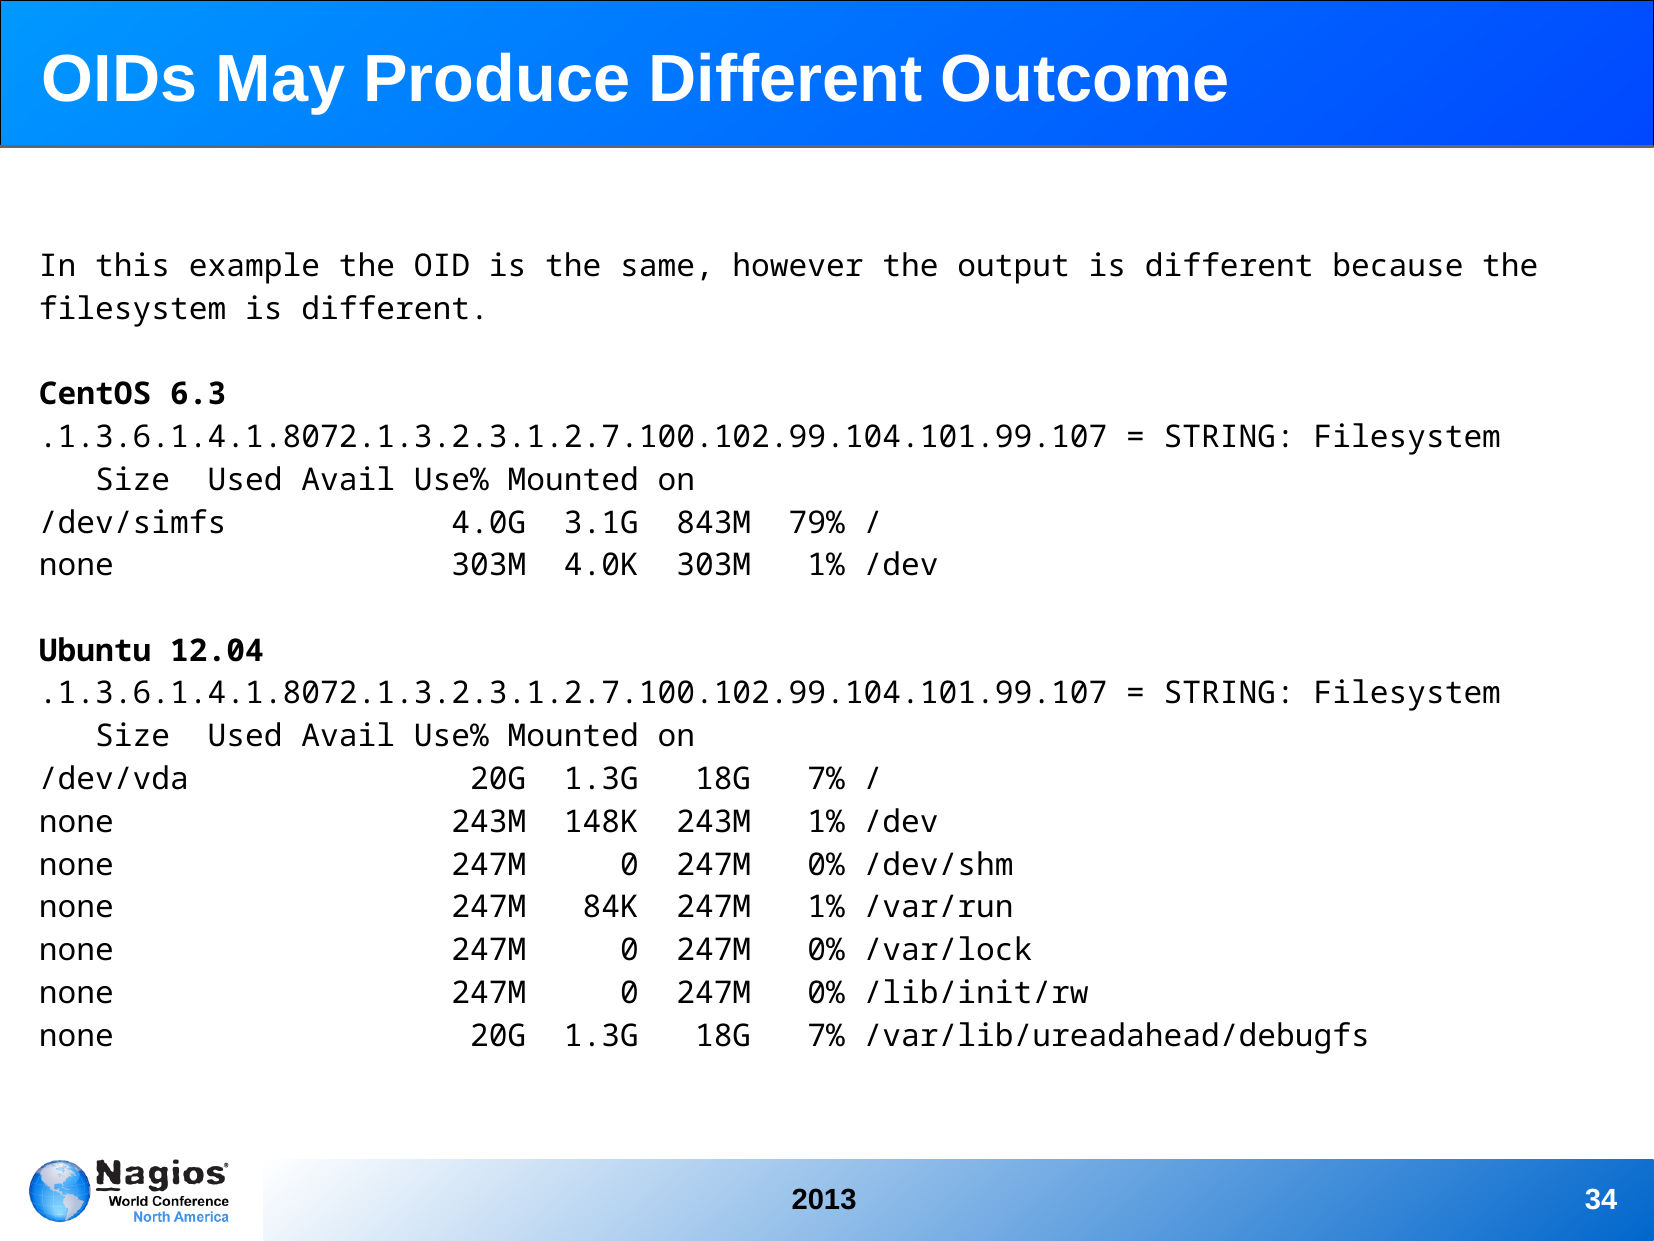

# OIDs May Produce Different Outcome
In this example the OID is the same, however the output is different because the filesystem is different.
CentOS 6.3
.1.3.6.1.4.1.8072.1.3.2.3.1.2.7.100.102.99.104.101.99.107 = STRING: Filesystem Size Used Avail Use% Mounted on
/dev/simfs 4.0G 3.1G 843M 79% /
none 303M 4.0K 303M 1% /dev
Ubuntu 12.04
.1.3.6.1.4.1.8072.1.3.2.3.1.2.7.100.102.99.104.101.99.107 = STRING: Filesystem Size Used Avail Use% Mounted on
/dev/vda 20G 1.3G 18G 7% /
none 243M 148K 243M 1% /dev
none 247M 0 247M 0% /dev/shm
none 247M 84K 247M 1% /var/run
none 247M 0 247M 0% /var/lock
none 247M 0 247M 0% /lib/init/rw
none 20G 1.3G 18G 7% /var/lib/ureadahead/debugfs
2011
34